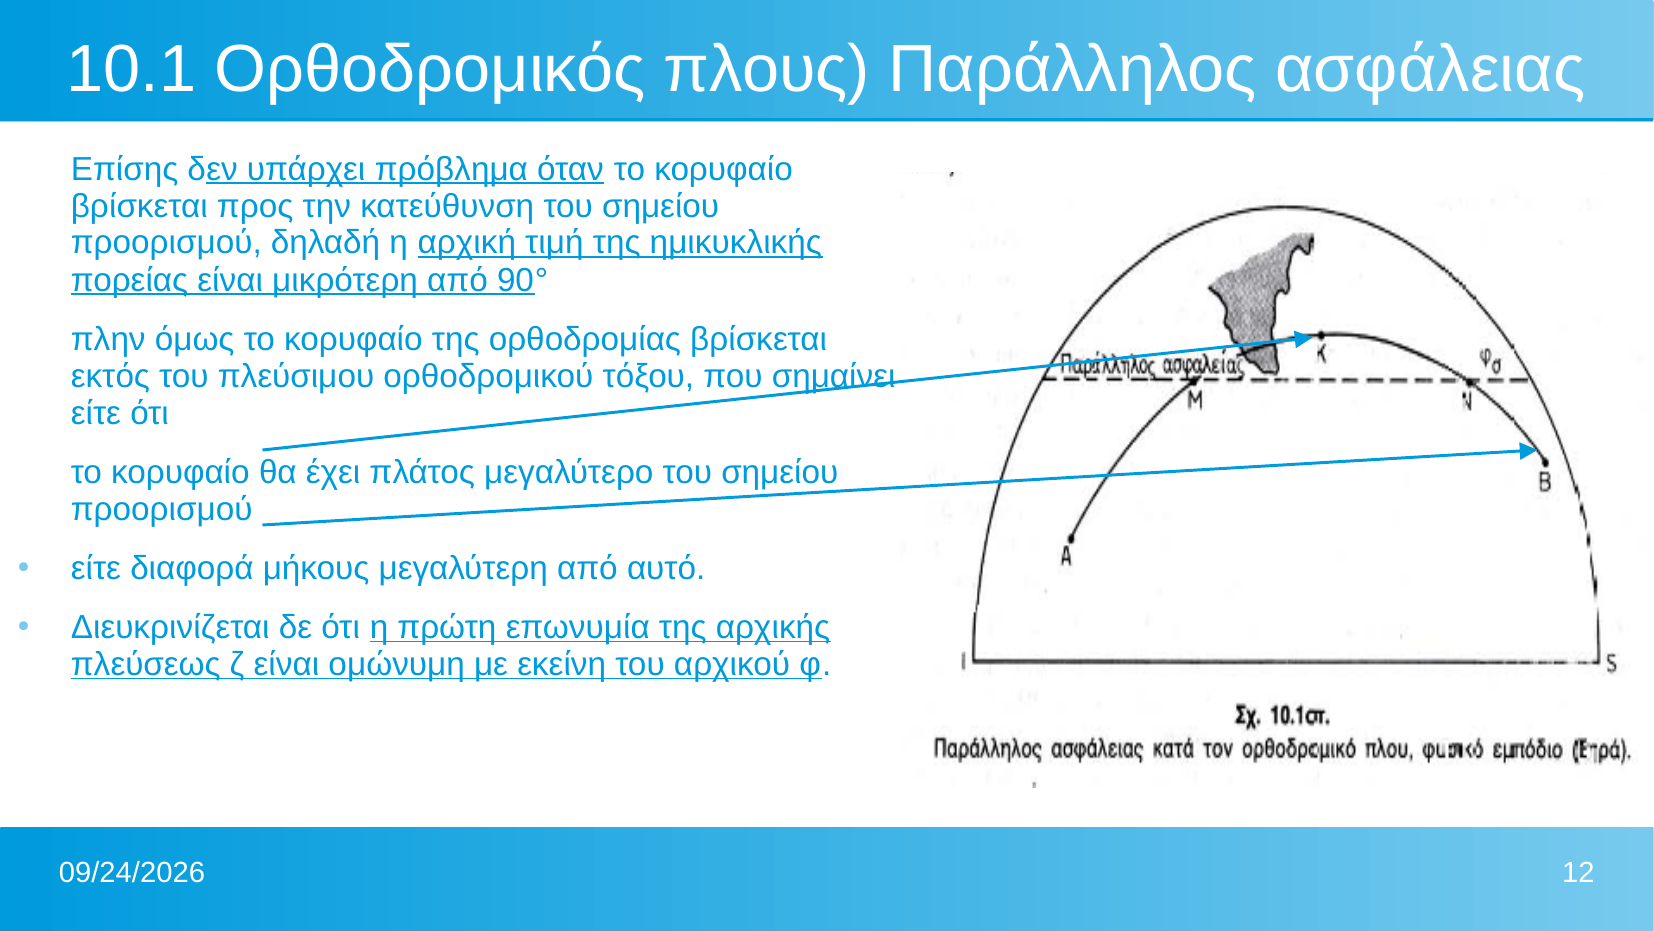

# 10.1 Ορθοδρομικός πλους) Παράλληλος ασφάλειας
Επίσης δεν υπάρχει πρόβλημα όταν το κορυφαίο βρίσκεται προς την κατεύθυνση του σημείου προορισμού, δηλαδή η αρχική τιμή της ημικυκλικής πορείας είναι μικρότερη από 90°
πλην όμως το κορυφαίο της ορθοδρομίας βρίσκεται εκτός του πλεύσιμου ορθοδρομικού τόξου, που σημαίνει είτε ότι
το κορυφαίο θα έχει πλάτος μεγαλύτερο του σημείου προορισμού
είτε διαφορά μήκους μεγαλύτερη από αυτό.
Διευκρινίζεται δε ότι η πρώτη επωνυμία της αρχικής πλεύσεως ζ είναι ομώνυμη με εκείνη του αρχικού φ.
12